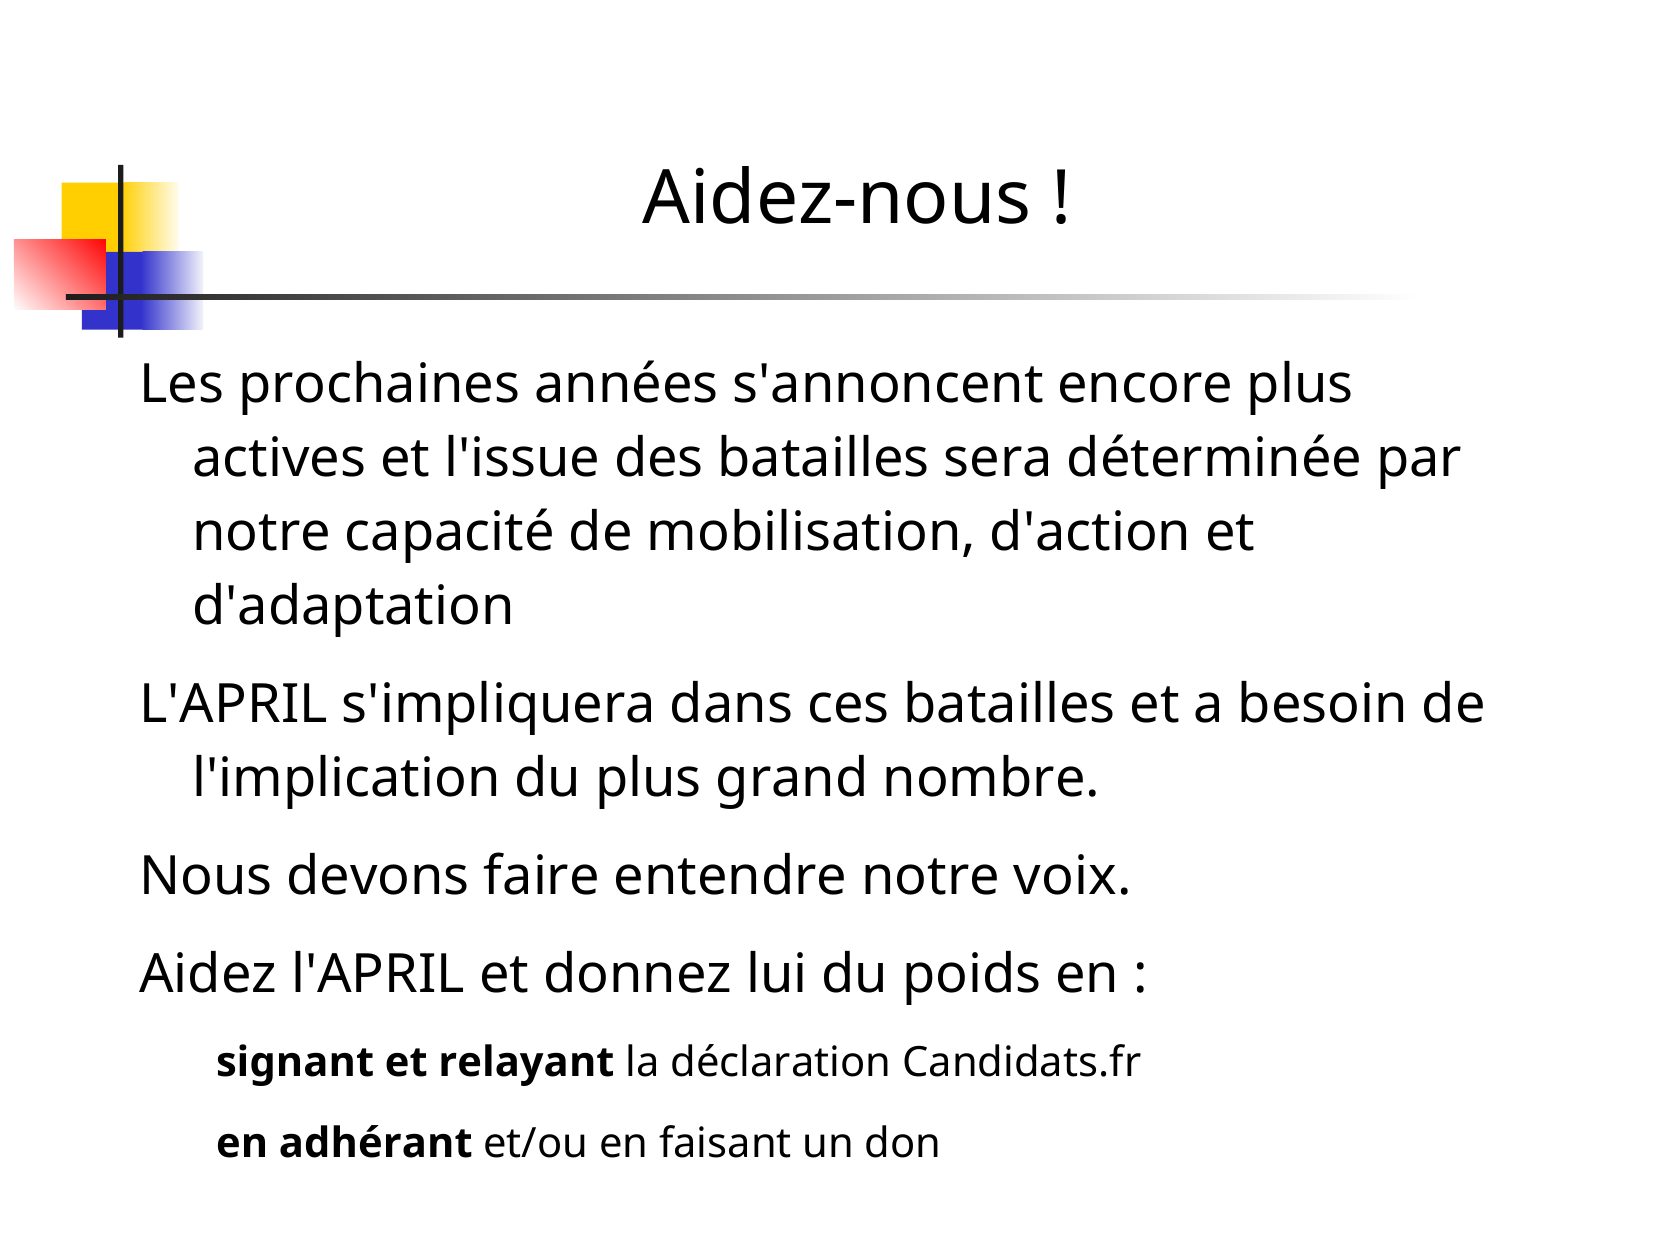

# Aidez-nous !
Les prochaines années s'annoncent encore plus actives et l'issue des batailles sera déterminée par notre capacité de mobilisation, d'action et d'adaptation
L'APRIL s'impliquera dans ces batailles et a besoin de l'implication du plus grand nombre.
Nous devons faire entendre notre voix.
Aidez l'APRIL et donnez lui du poids en :
signant et relayant la déclaration Candidats.fr
en adhérant et/ou en faisant un don